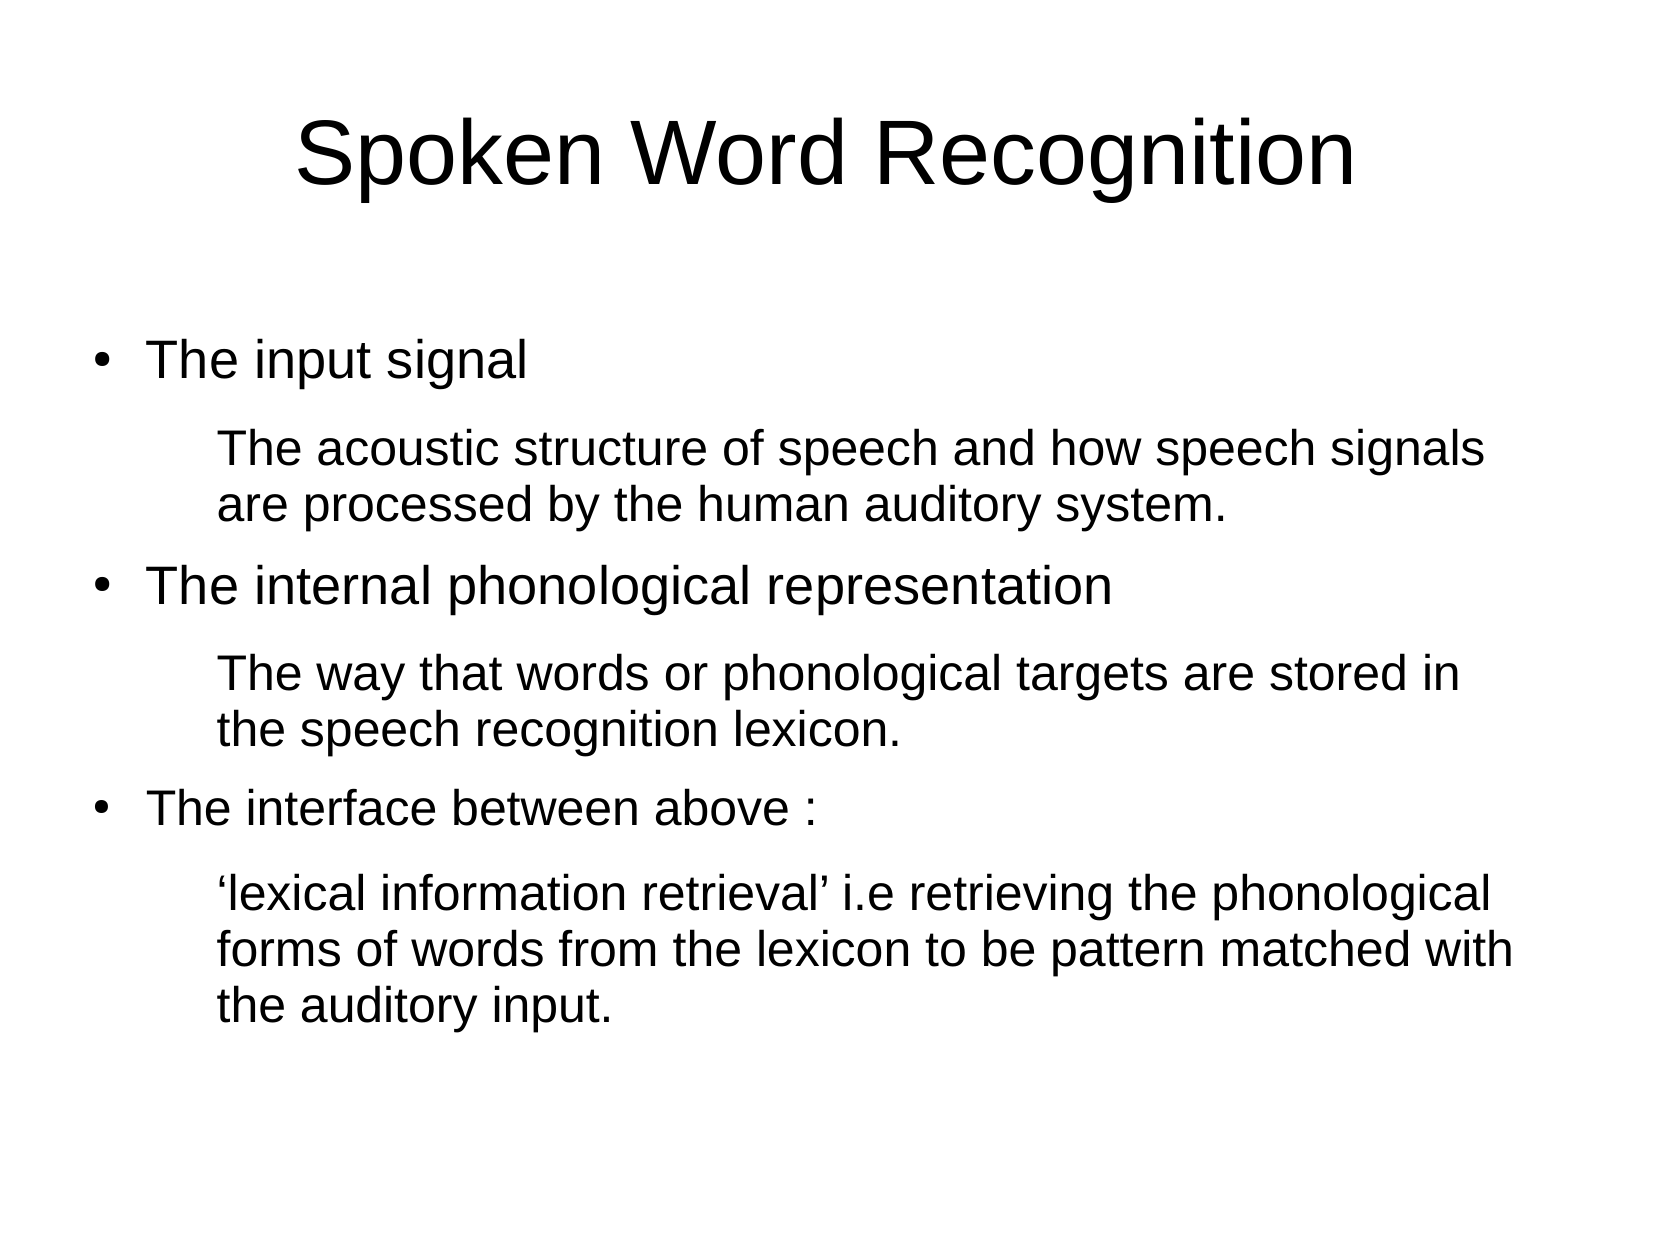

# Spoken Word Recognition
The input signal
The acoustic structure of speech and how speech signals are processed by the human auditory system.
The internal phonological representation
The way that words or phonological targets are stored in the speech recognition lexicon.
The interface between above :
‘lexical information retrieval’ i.e retrieving the phonological forms of words from the lexicon to be pattern matched with the auditory input.